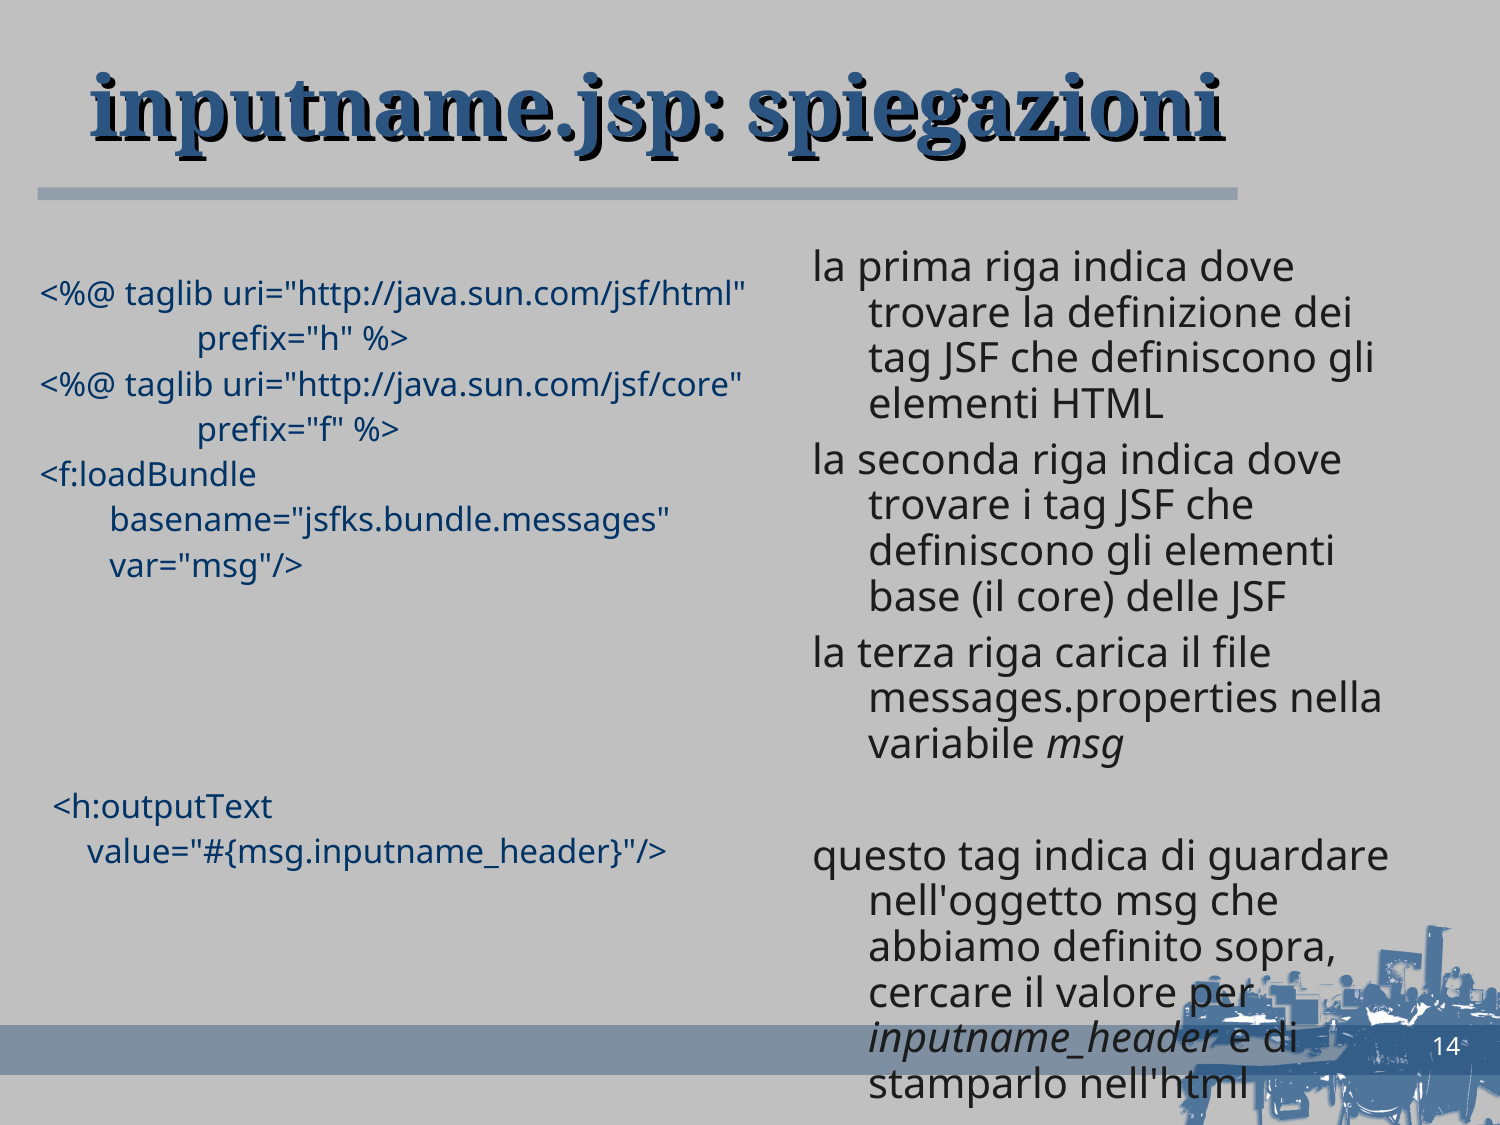

# inputname.jsp: spiegazioni
la prima riga indica dove trovare la definizione dei tag JSF che definiscono gli elementi HTML
la seconda riga indica dove trovare i tag JSF che definiscono gli elementi base (il core) delle JSF
la terza riga carica il file messages.properties nella variabile msg
questo tag indica di guardare nell'oggetto msg che abbiamo definito sopra, cercare il valore per inputname_header e di stamparlo nell'html
<%@ taglib uri="http://java.sun.com/jsf/html"
 prefix="h" %>
<%@ taglib uri="http://java.sun.com/jsf/core"
 prefix="f" %>
<f:loadBundle
 basename="jsfks.bundle.messages"
 var="msg"/>
<h:outputText
 value="#{msg.inputname_header}"/>